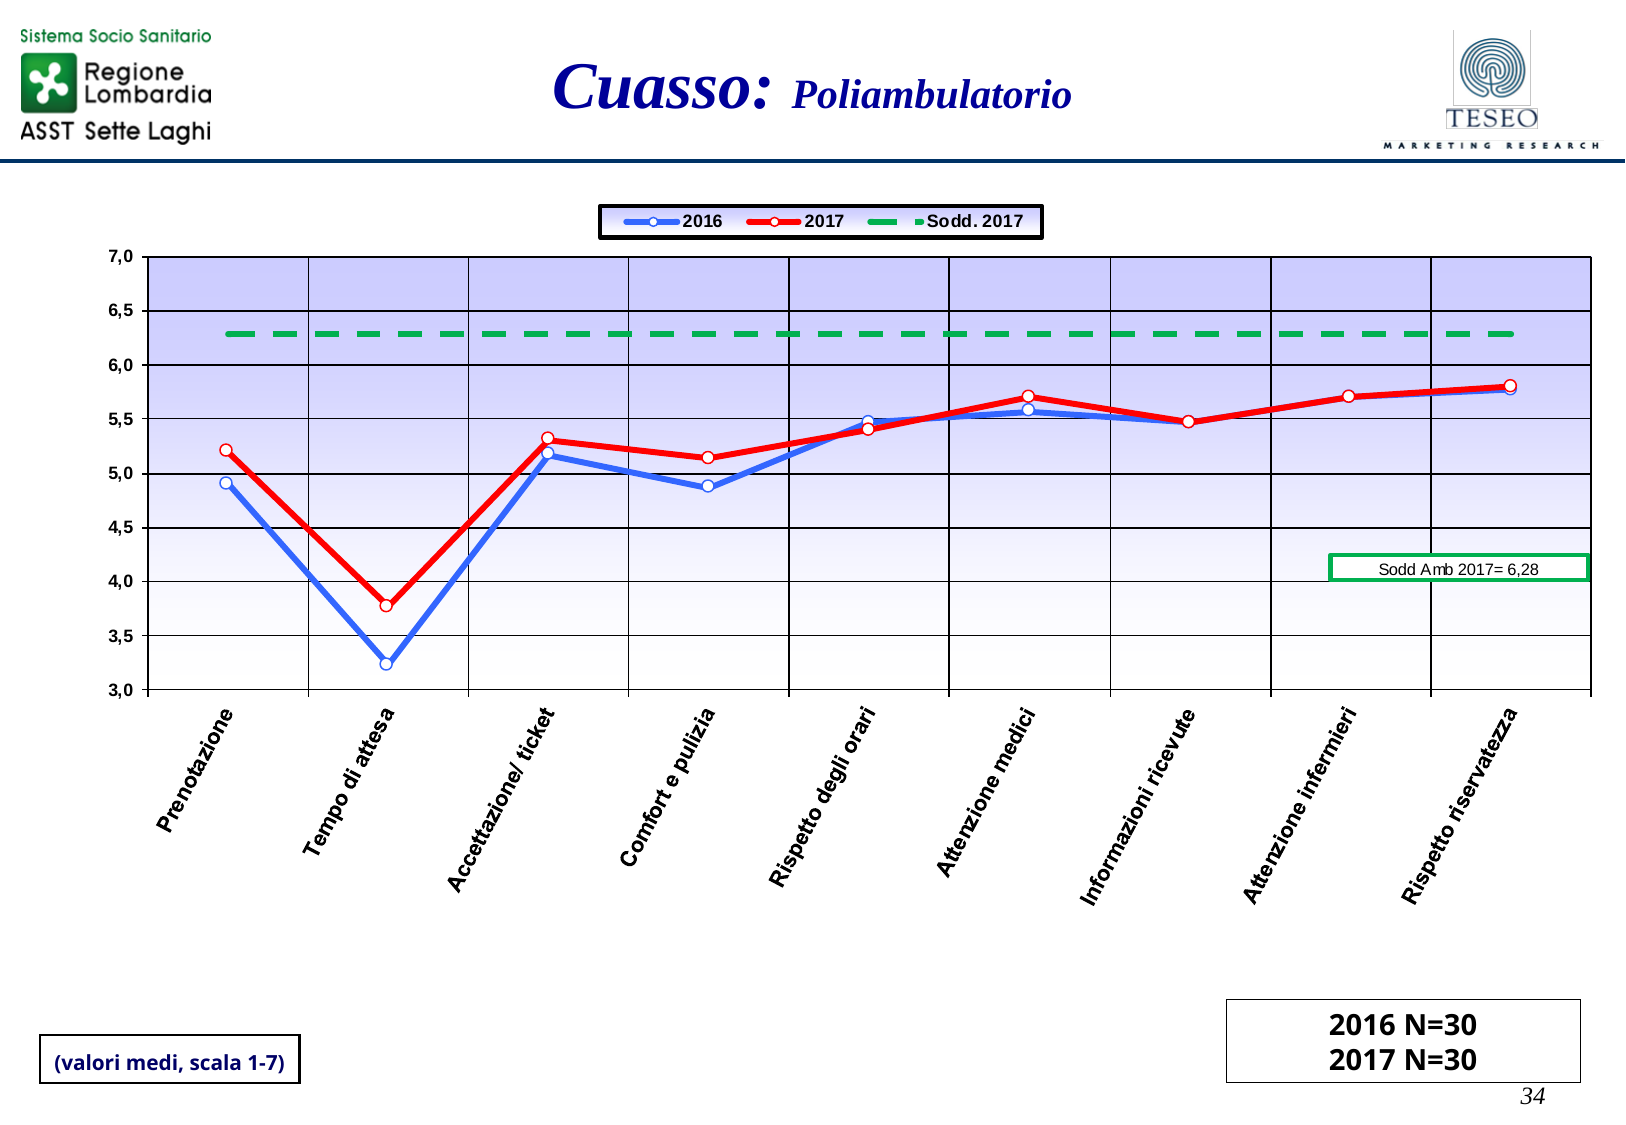

Cuasso: Poliambulatorio
2016 N=30
2017 N=30
(valori medi, scala 1-7)